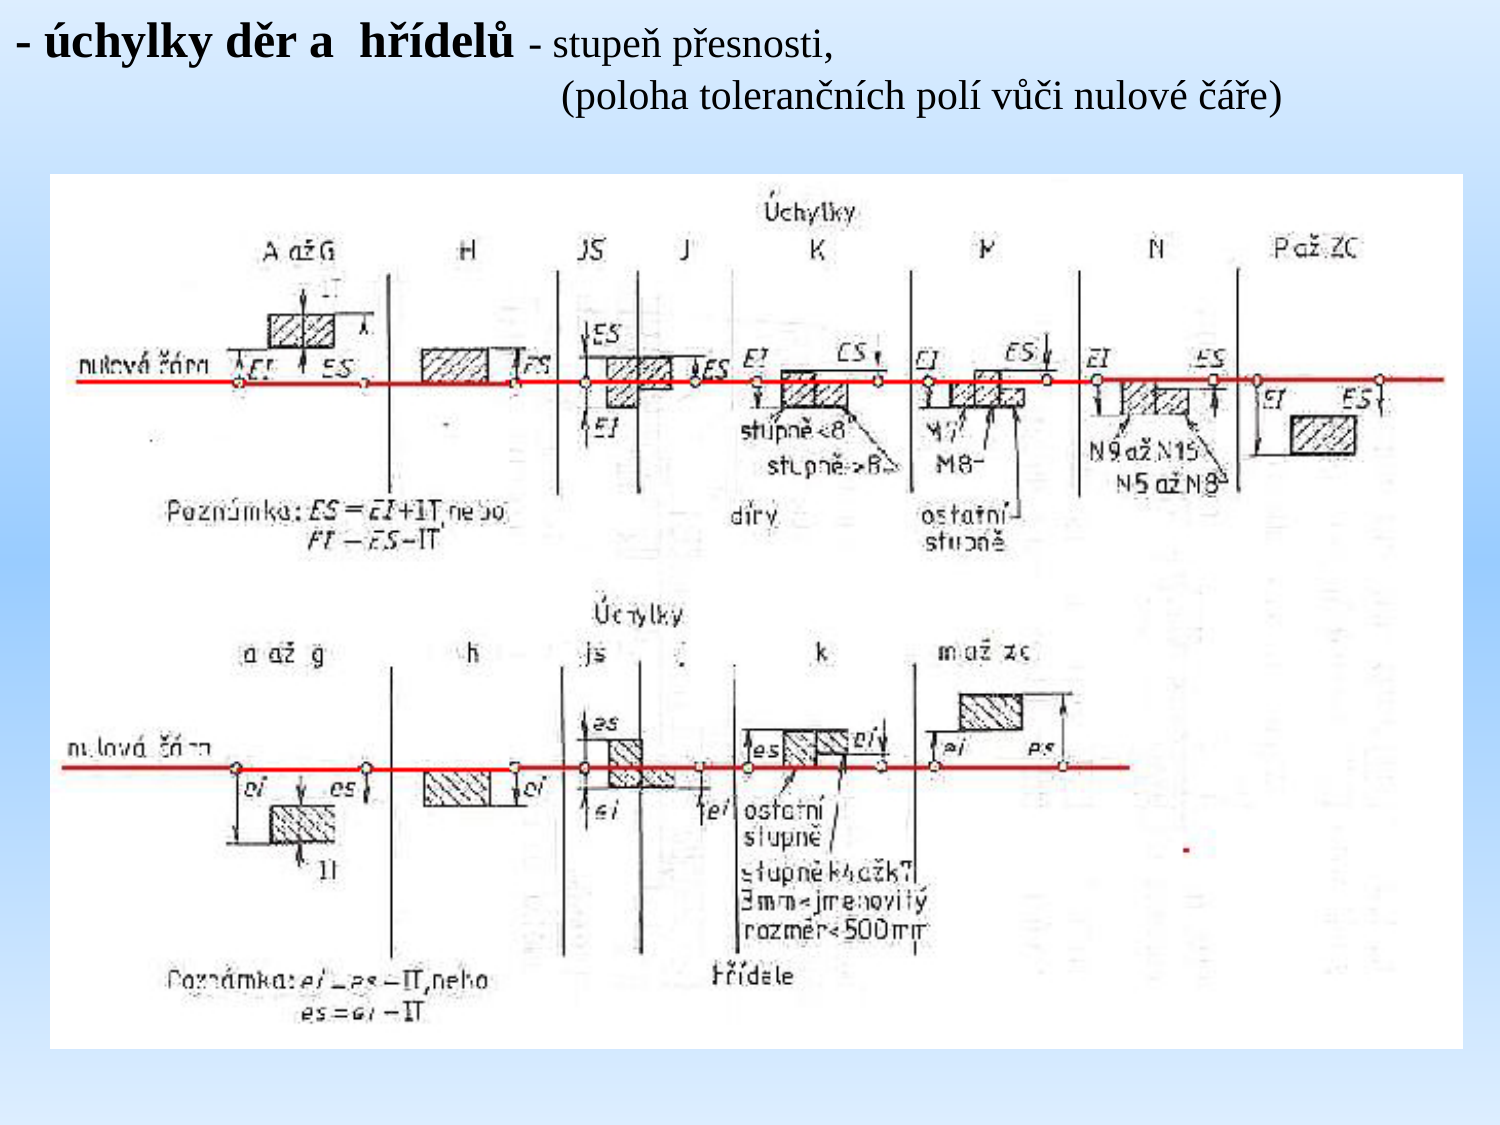

- úchylky děr a hřídelů - stupeň přesnosti,
 (poloha tolerančních polí vůči nulové čáře)